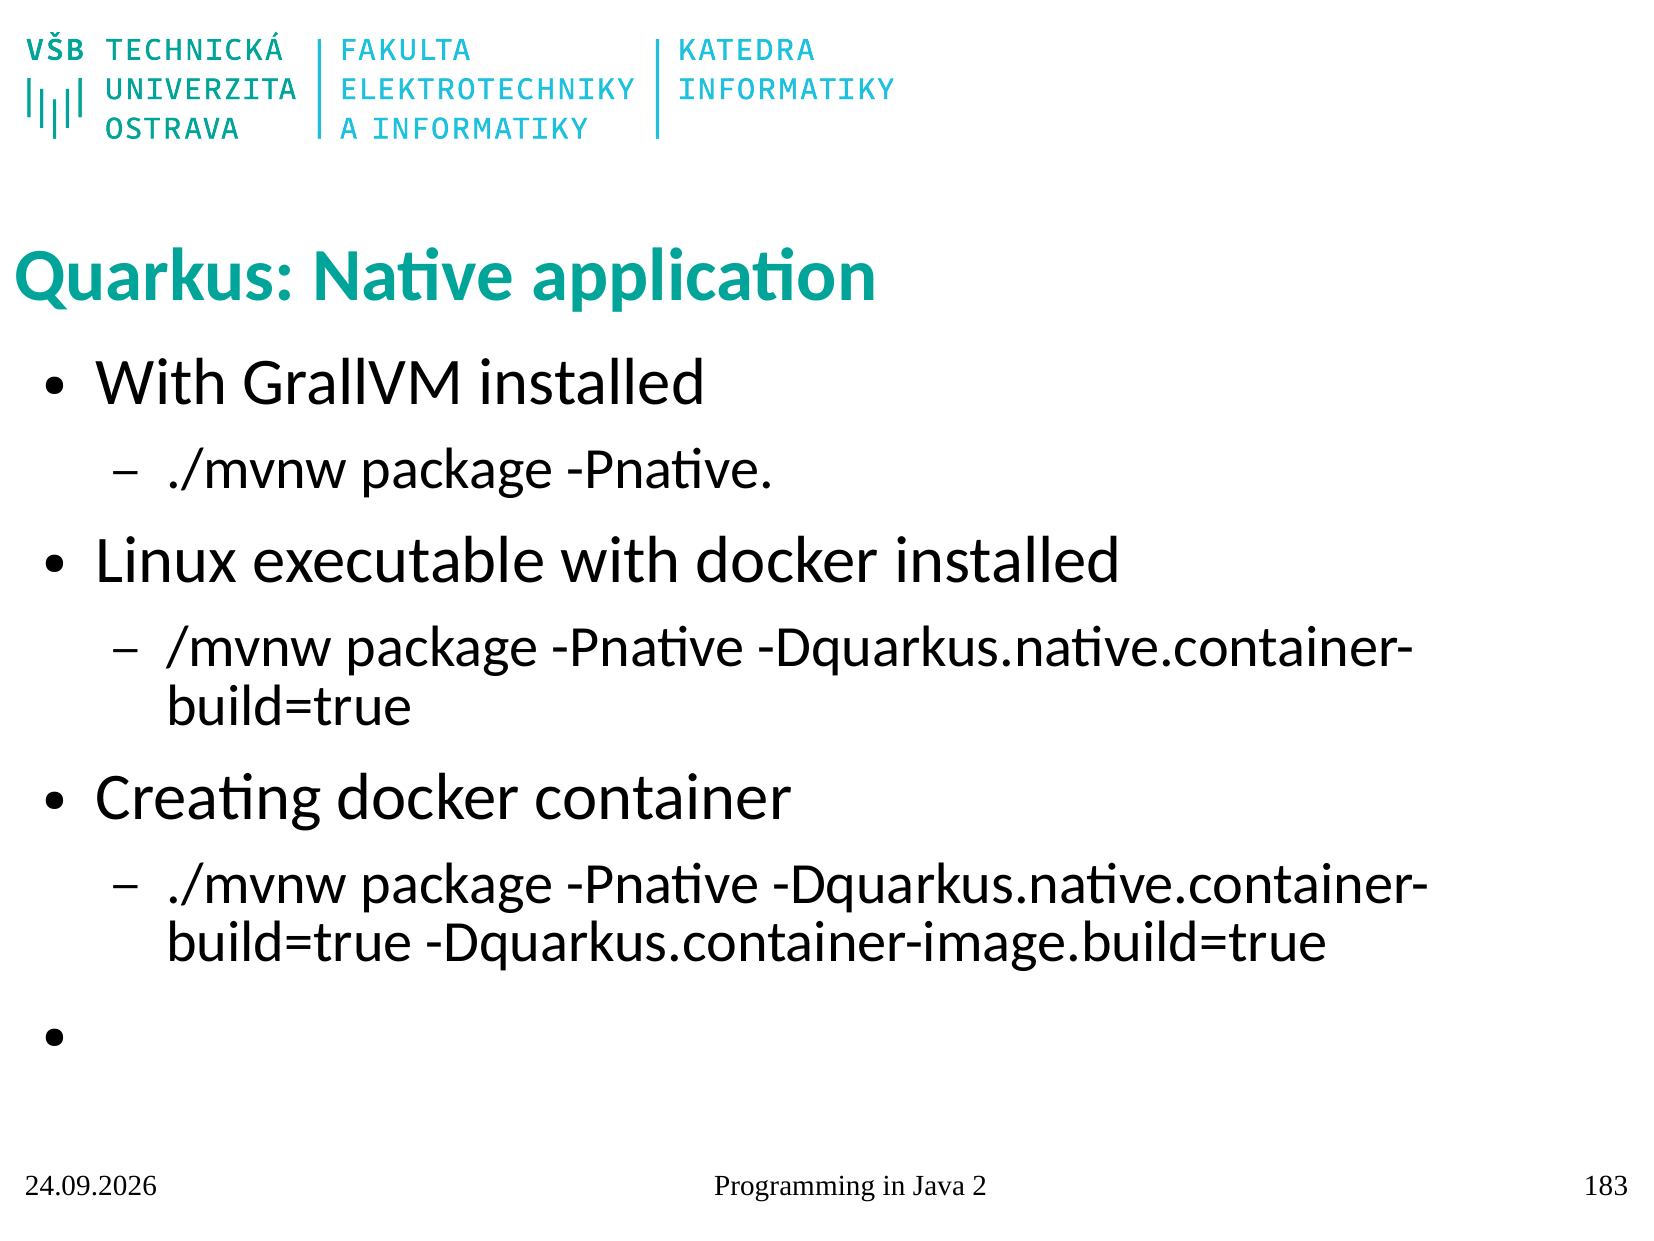

# Quarkus: Native application
With GrallVM installed
./mvnw package -Pnative.
Linux executable with docker installed
/mvnw package -Pnative -Dquarkus.native.container-build=true
Creating docker container
./mvnw package -Pnative -Dquarkus.native.container-build=true -Dquarkus.container-image.build=true
Programming in Java 2
183